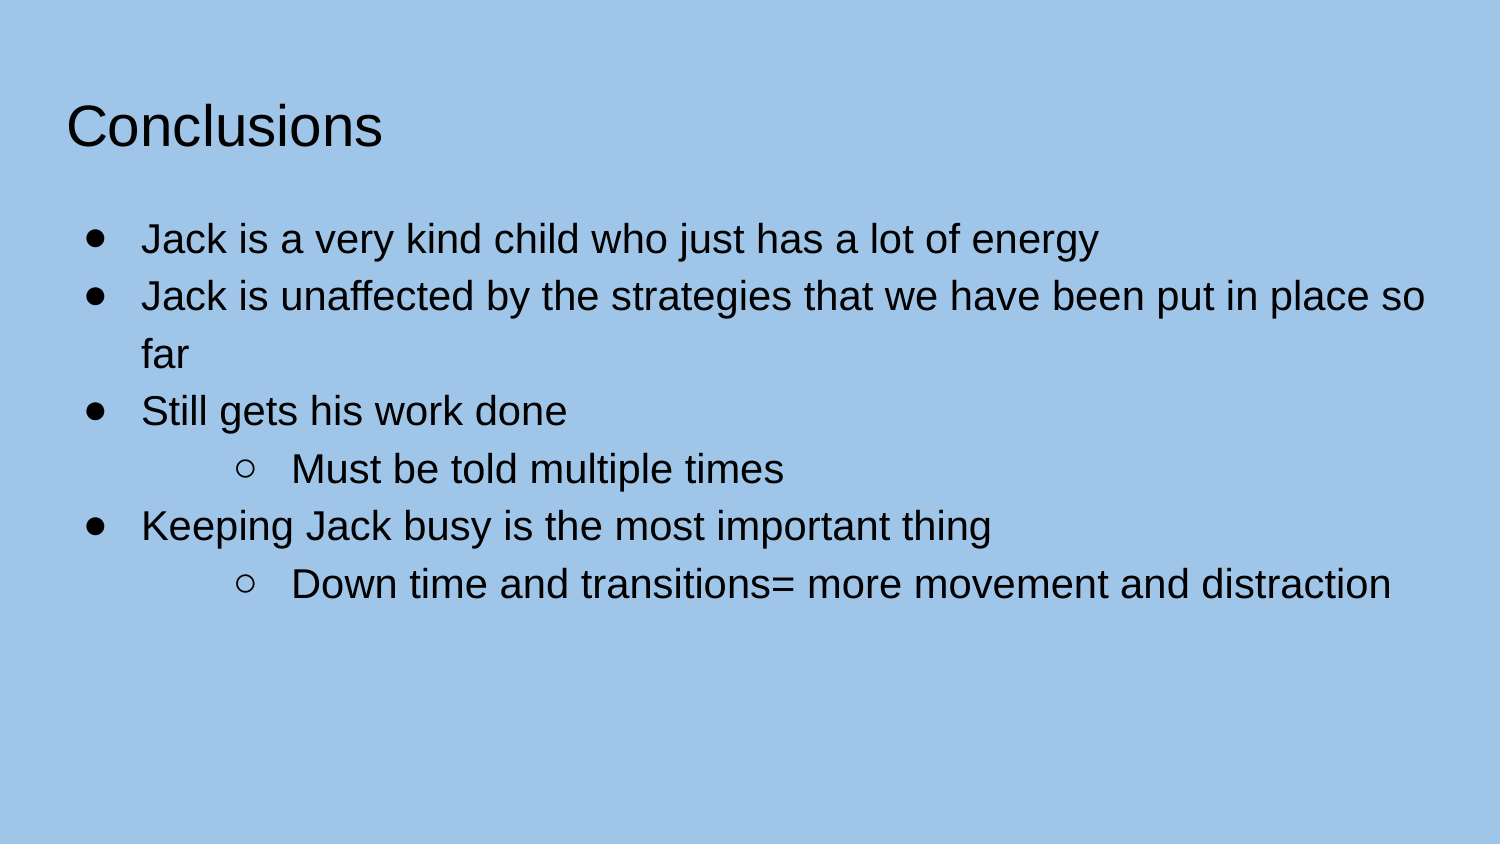

# Conclusions
Jack is a very kind child who just has a lot of energy
Jack is unaffected by the strategies that we have been put in place so far
Still gets his work done
Must be told multiple times
Keeping Jack busy is the most important thing
Down time and transitions= more movement and distraction